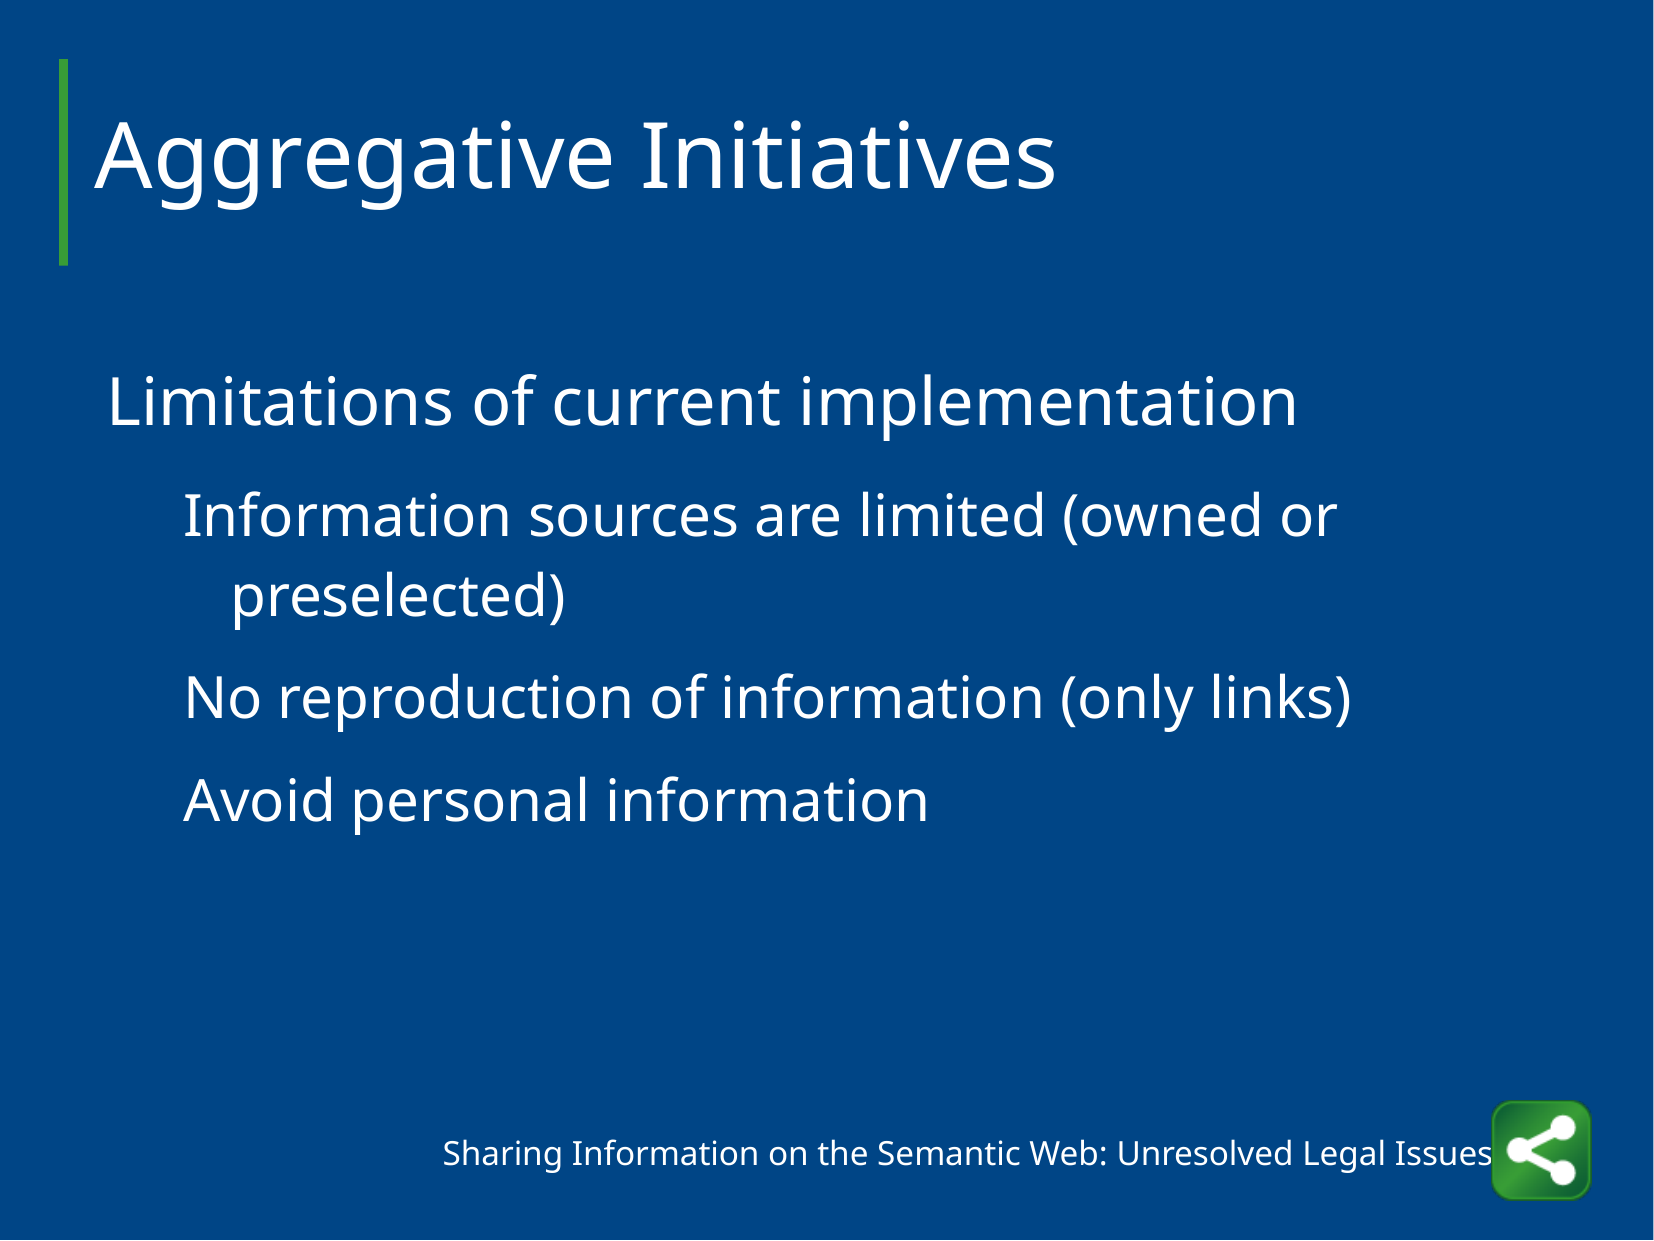

# Aggregative Initiatives
Limitations of current implementation
Information sources are limited (owned or preselected)
No reproduction of information (only links)
Avoid personal information